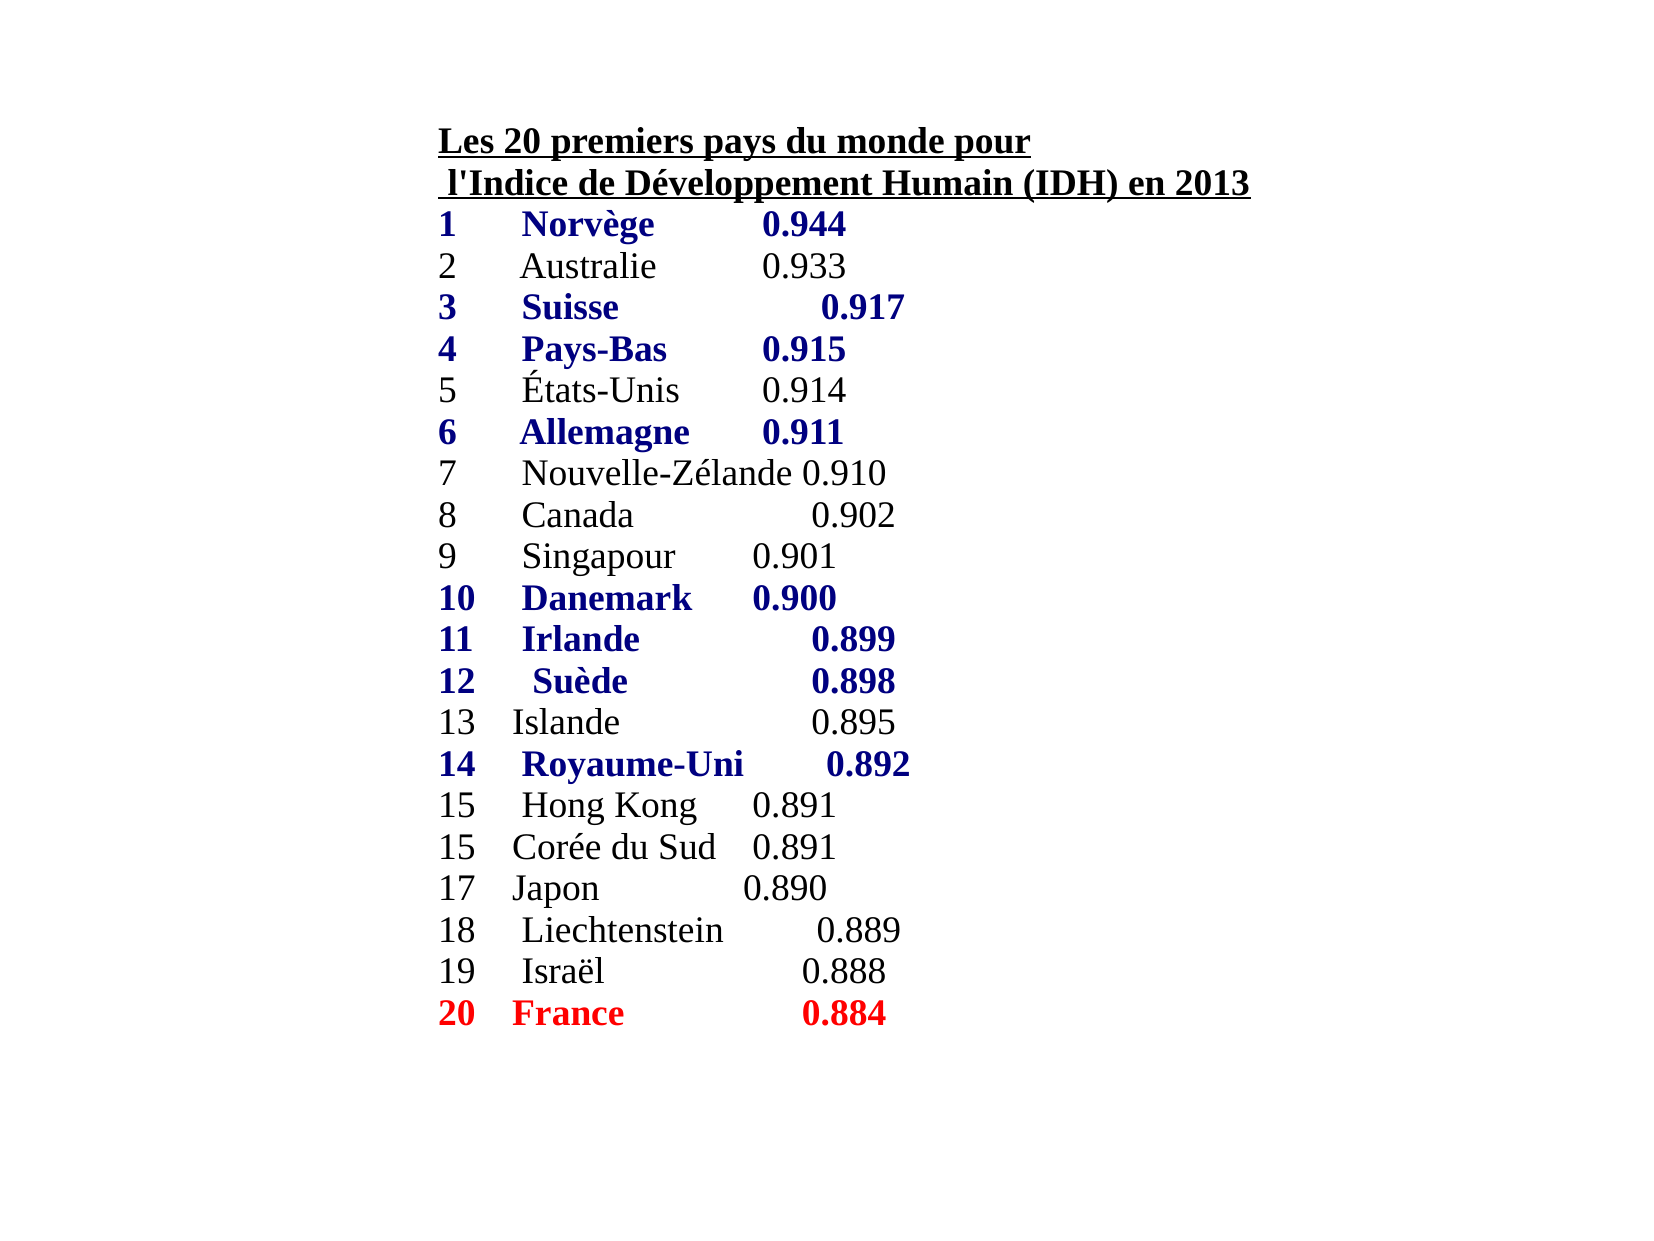

Les 20 premiers pays du monde pour
 l'Indice de Développement Humain (IDH) en 2013
1 	 Norvège 	 0.944
2 	 Australie 	 0.933
3 	 Suisse 	 0.917
4 	 Pays-Bas 	 0.915
5 	 États-Unis 	 0.914
6 	 Allemagne 	 0.911
7 	 Nouvelle-Zélande 0.910
8 	 Canada 	 0.902
9 	 Singapour 	 0.901
10 	 Danemark 	 0.900
11 	 Irlande 	 0.899
12 Suède 	 0.898
13 	Islande 	 0.895
14 	 Royaume-Uni 	 0.892
15 	 Hong Kong 	 0.891
15 	Corée du Sud 	 0.891
17 	Japon 	 0.890
18 	 Liechtenstein 	 0.889
19 	 Israël 	 0.888
20 	France 	 0.884